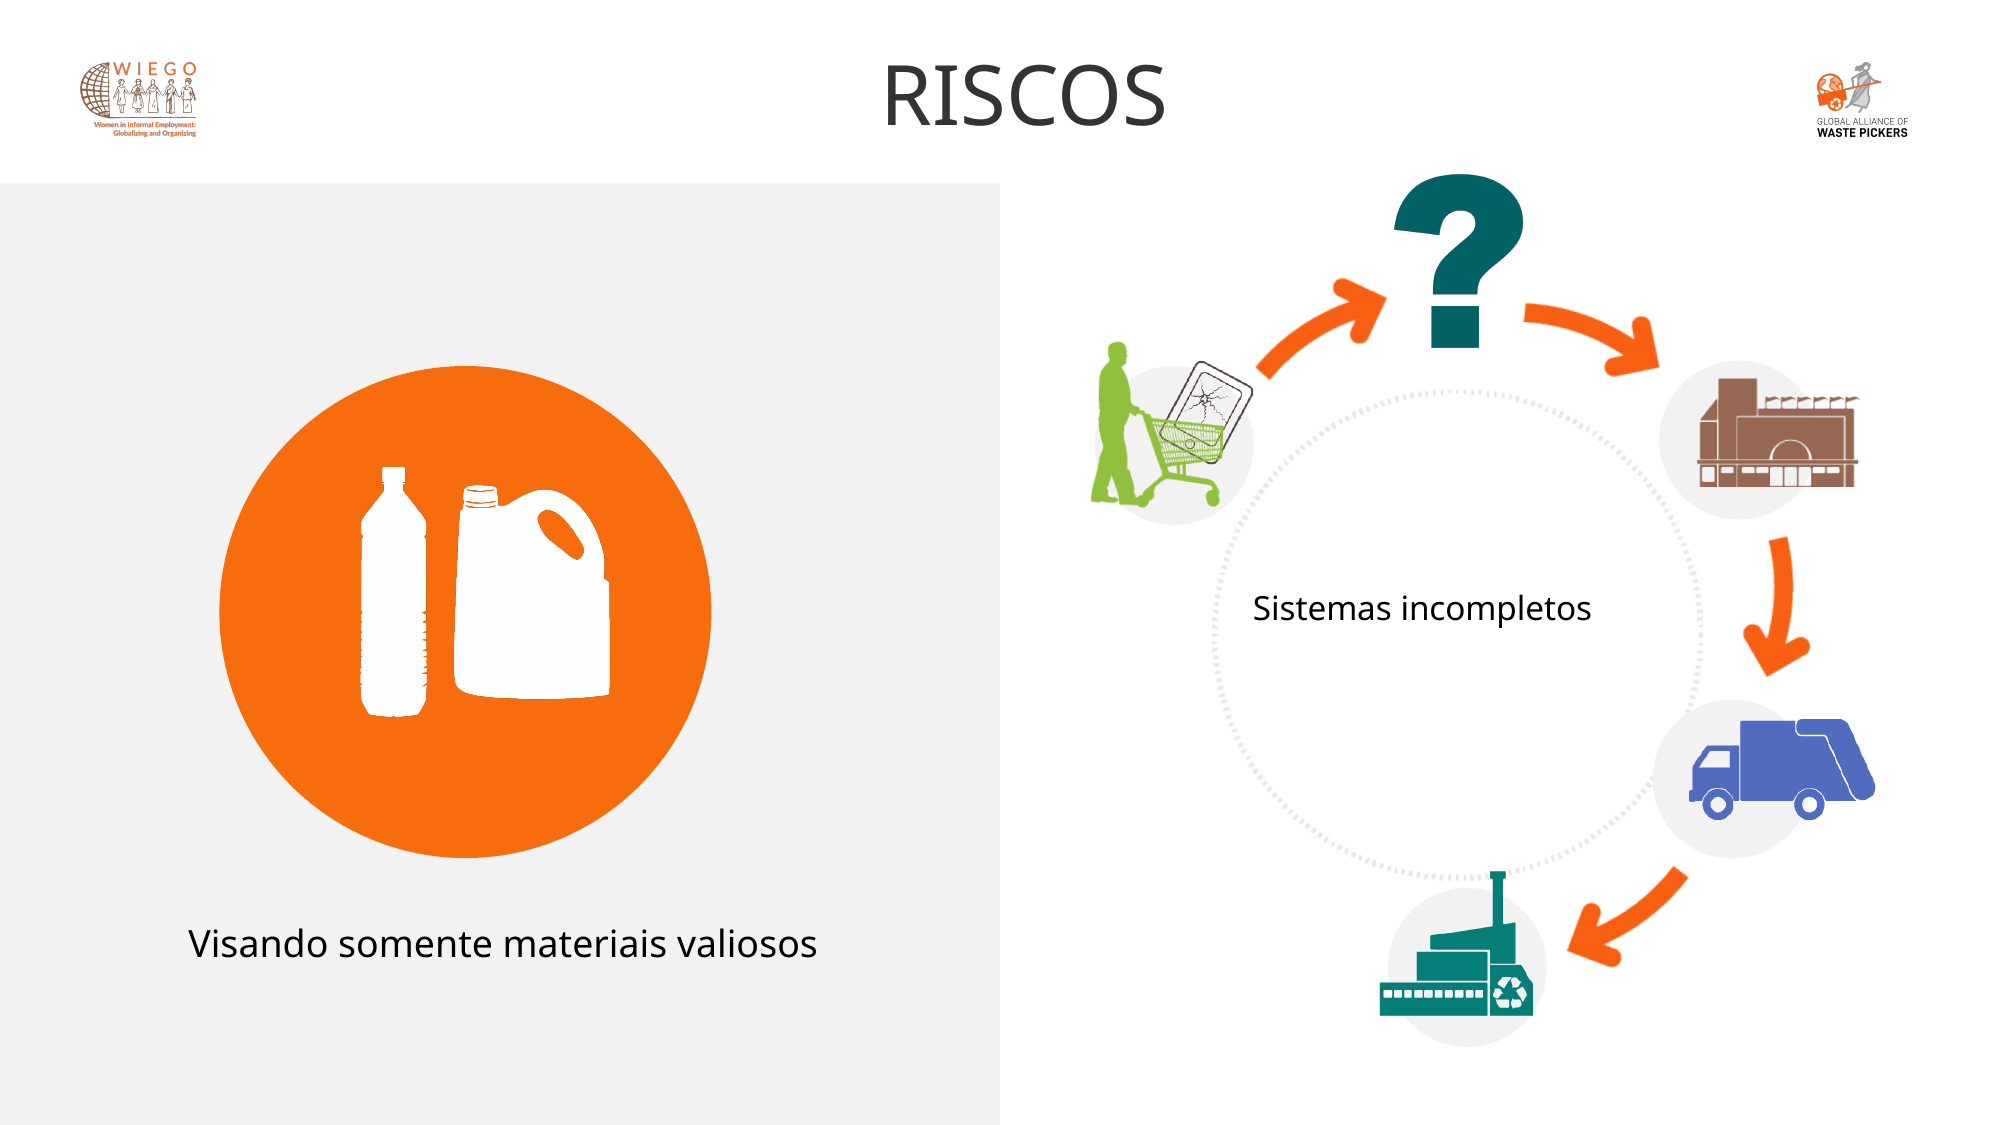

RISCOS
Sistemas incompletos
Visando somente materiais valiosos